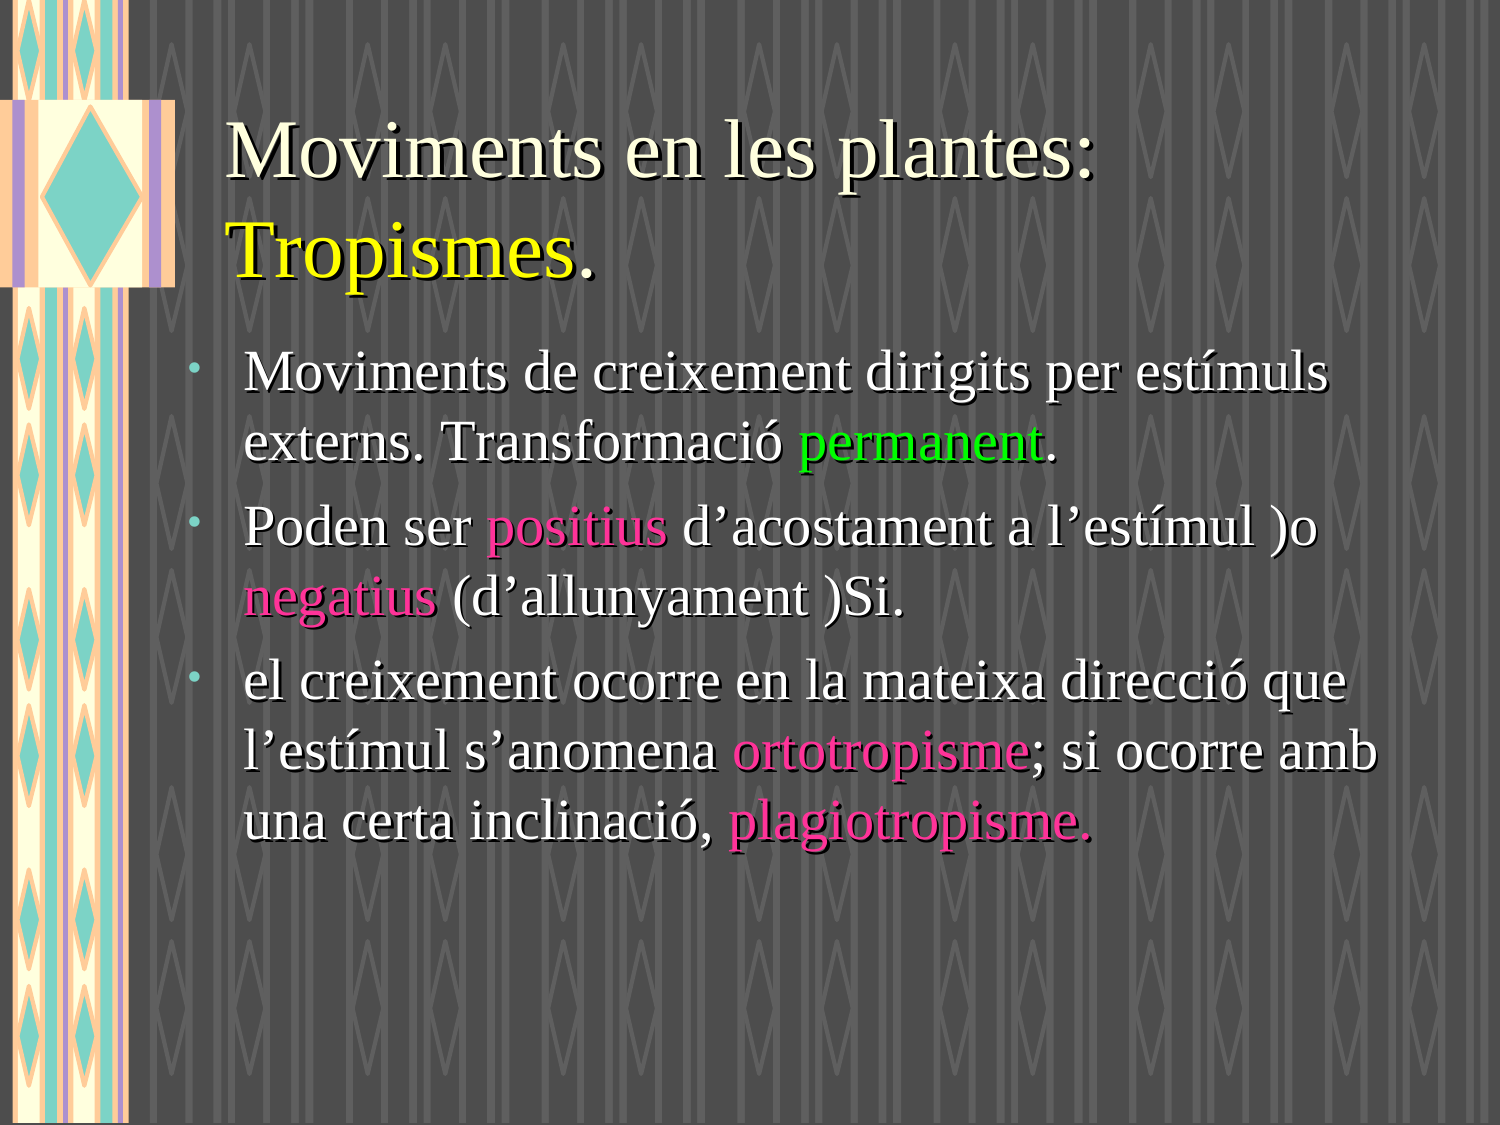

# Moviments en les plantes: Tropismes.
Moviments de creixement dirigits per estímuls externs. Transformació permanent.
Poden ser positius d’acostament a l’estímul )o negatius (d’allunyament )Si.
el creixement ocorre en la mateixa direcció que l’estímul s’anomena ortotropisme; si ocorre amb una certa inclinació, plagiotropisme.